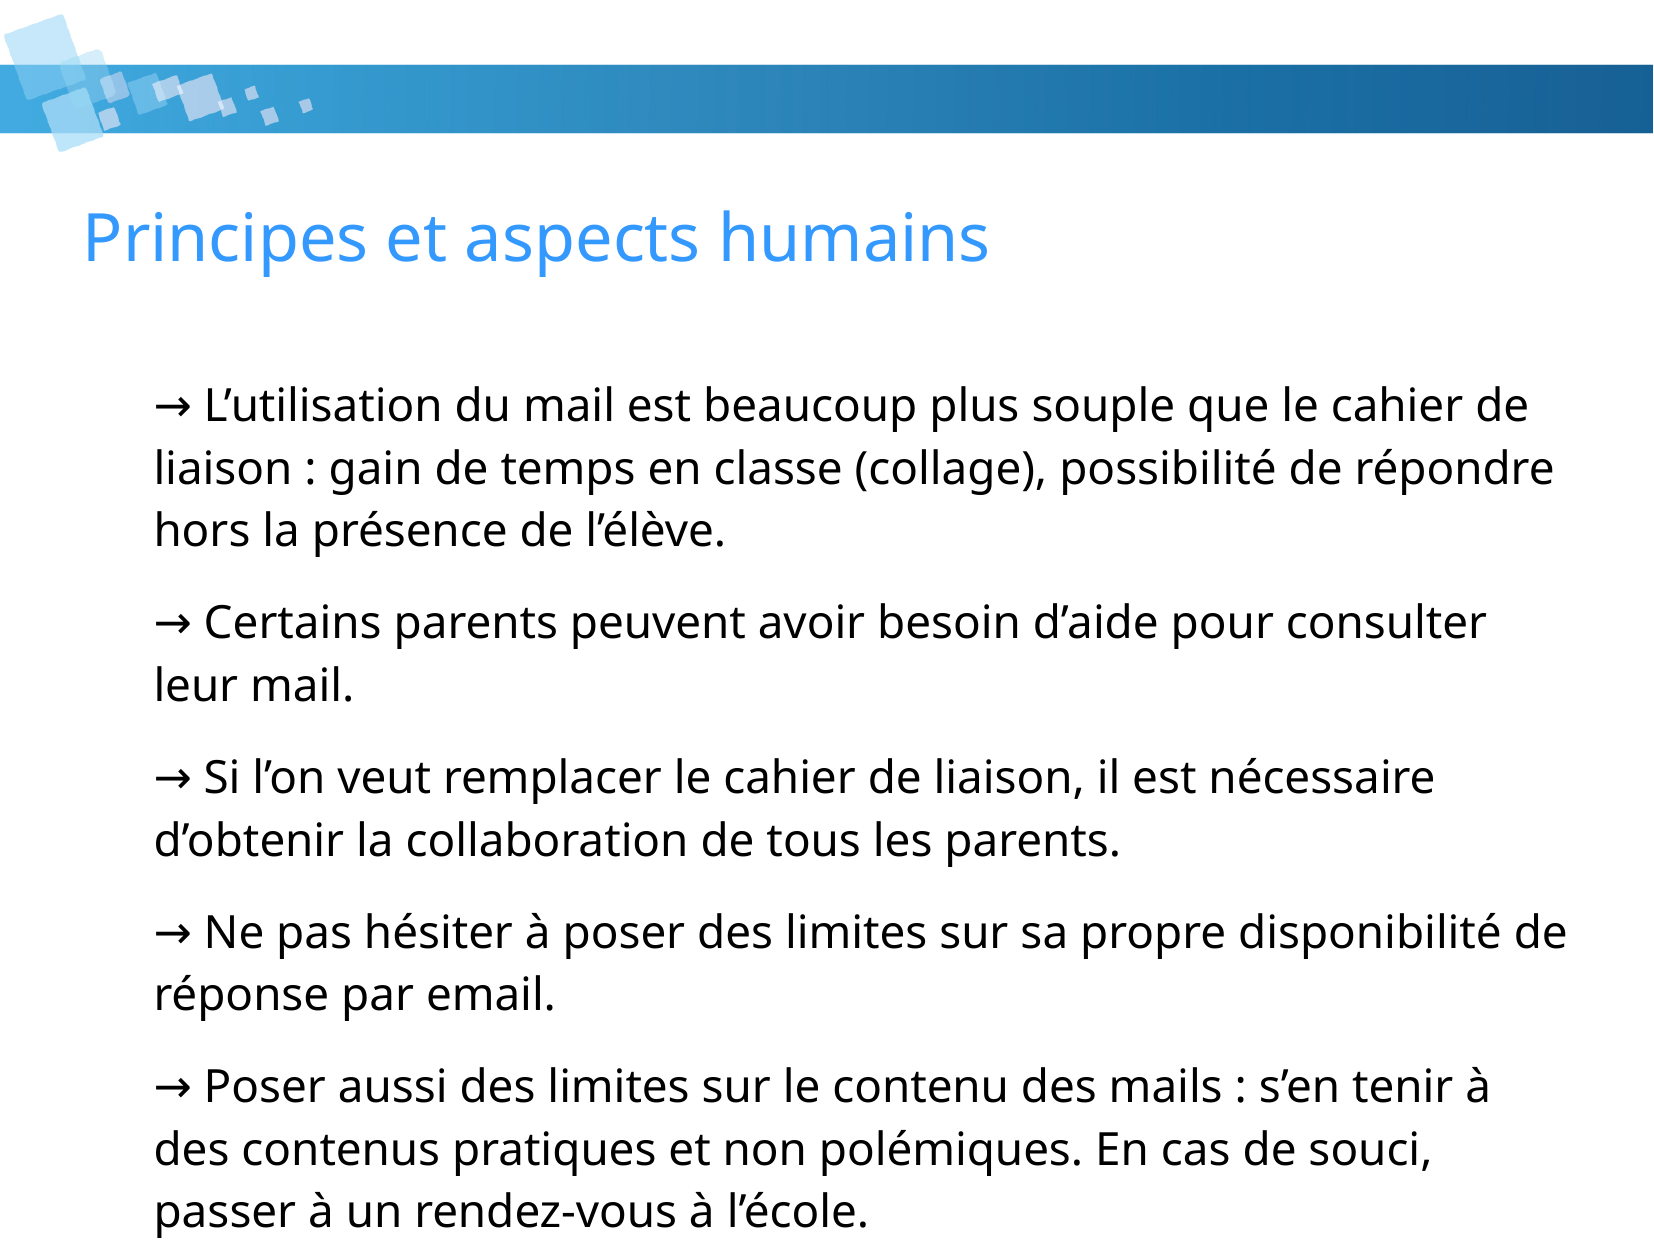

# Principes et aspects humains
→ L’utilisation du mail est beaucoup plus souple que le cahier de liaison : gain de temps en classe (collage), possibilité de répondre hors la présence de l’élève.
→ Certains parents peuvent avoir besoin d’aide pour consulter leur mail.
→ Si l’on veut remplacer le cahier de liaison, il est nécessaire d’obtenir la collaboration de tous les parents.
→ Ne pas hésiter à poser des limites sur sa propre disponibilité de réponse par email.
→ Poser aussi des limites sur le contenu des mails : s’en tenir à des contenus pratiques et non polémiques. En cas de souci, passer à un rendez-vous à l’école.